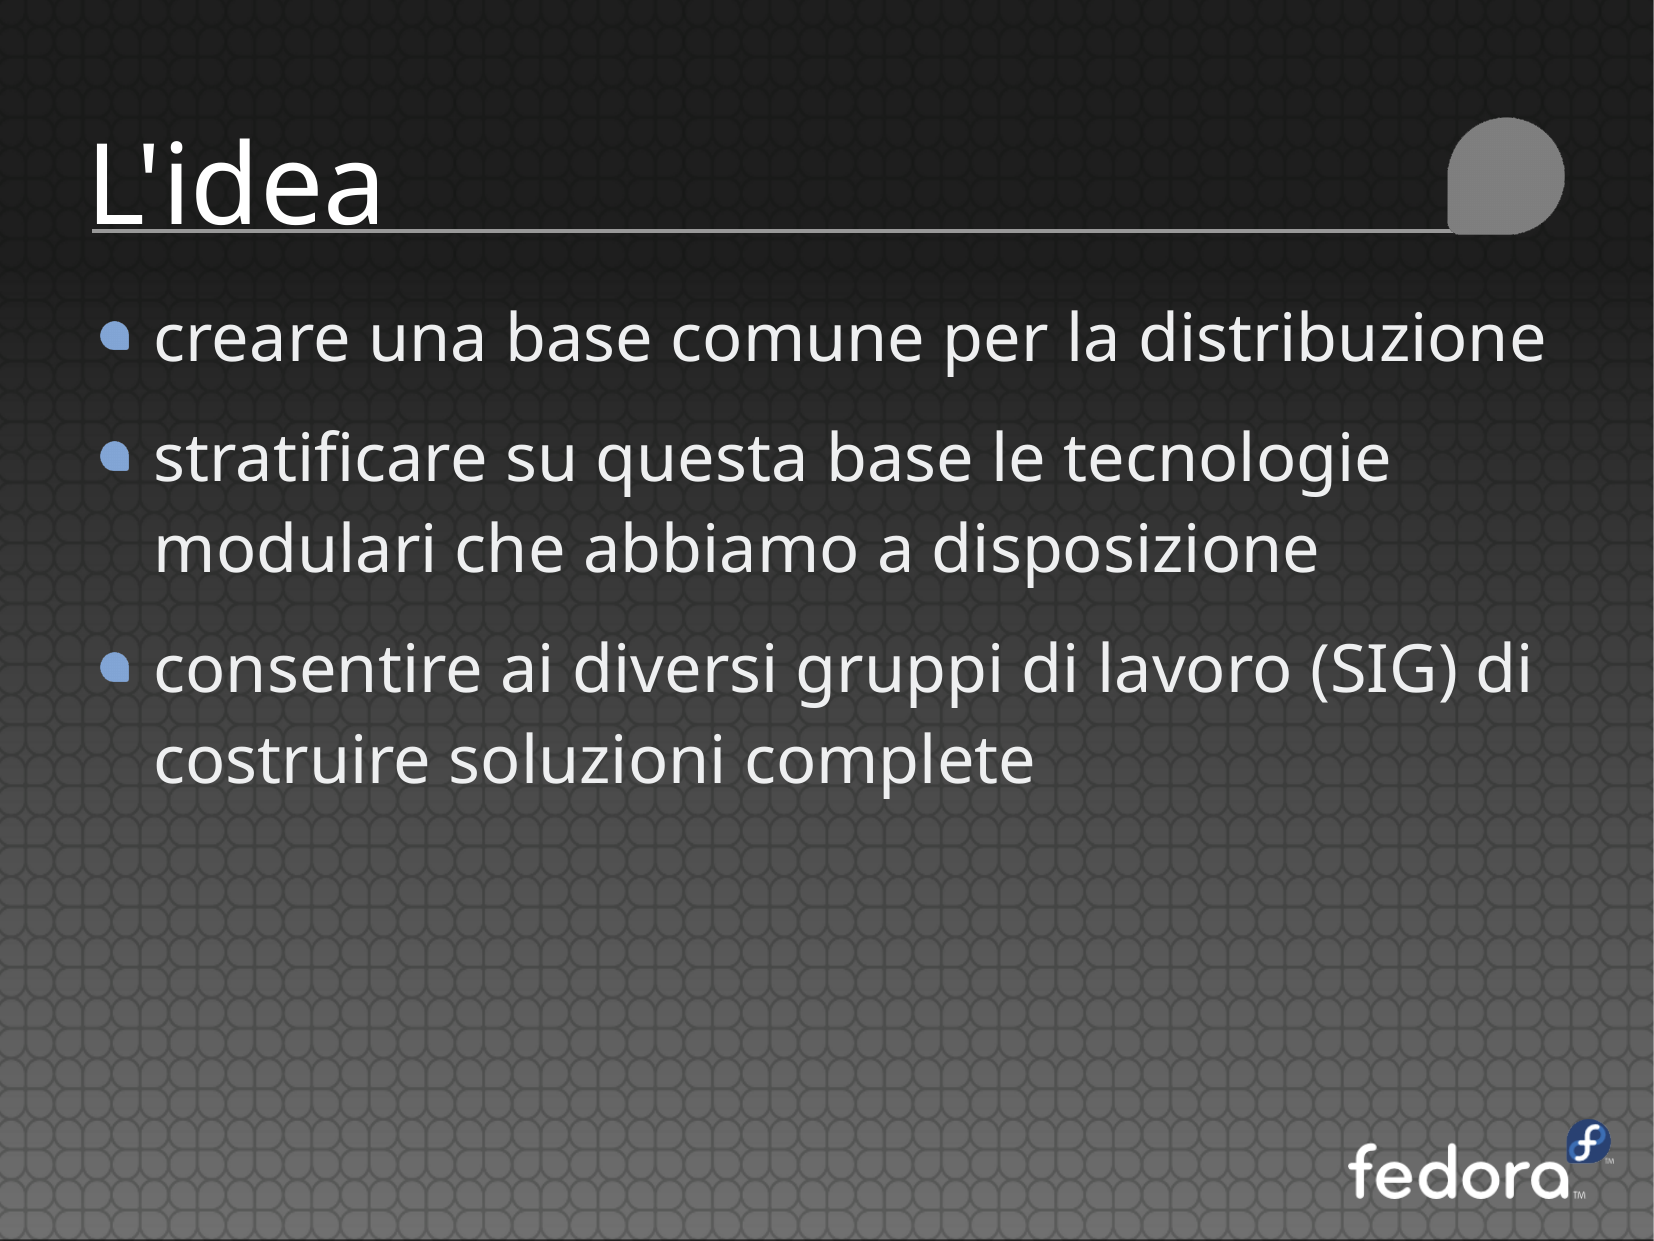

# L'idea
creare una base comune per la distribuzione
stratificare su questa base le tecnologie modulari che abbiamo a disposizione
consentire ai diversi gruppi di lavoro (SIG) di costruire soluzioni complete